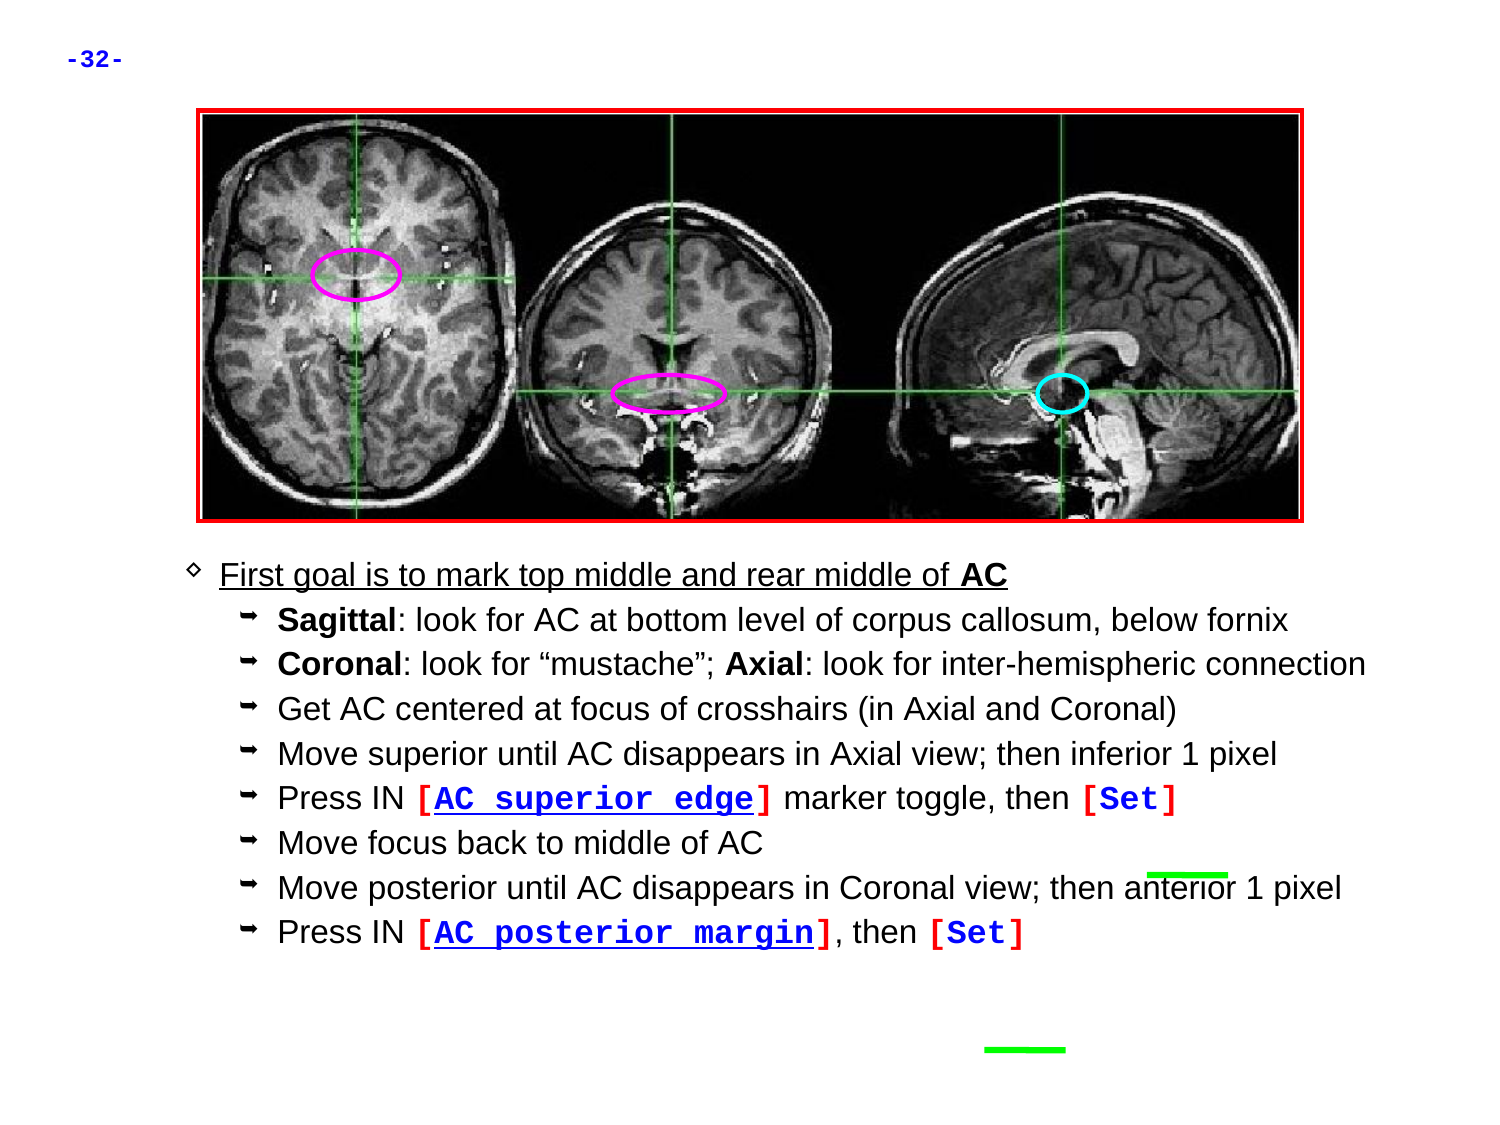

First goal is to mark top middle and rear middle of AC
Sagittal: look for AC at bottom level of corpus callosum, below fornix
Coronal: look for “mustache”; Axial: look for inter-hemispheric connection
Get AC centered at focus of crosshairs (in Axial and Coronal)
Move superior until AC disappears in Axial view; then inferior 1 pixel
Press IN [AC superior edge] marker toggle, then [Set]
Move focus back to middle of AC
Move posterior until AC disappears in Coronal view; then anterior 1 pixel
Press IN [AC posterior margin], then [Set]